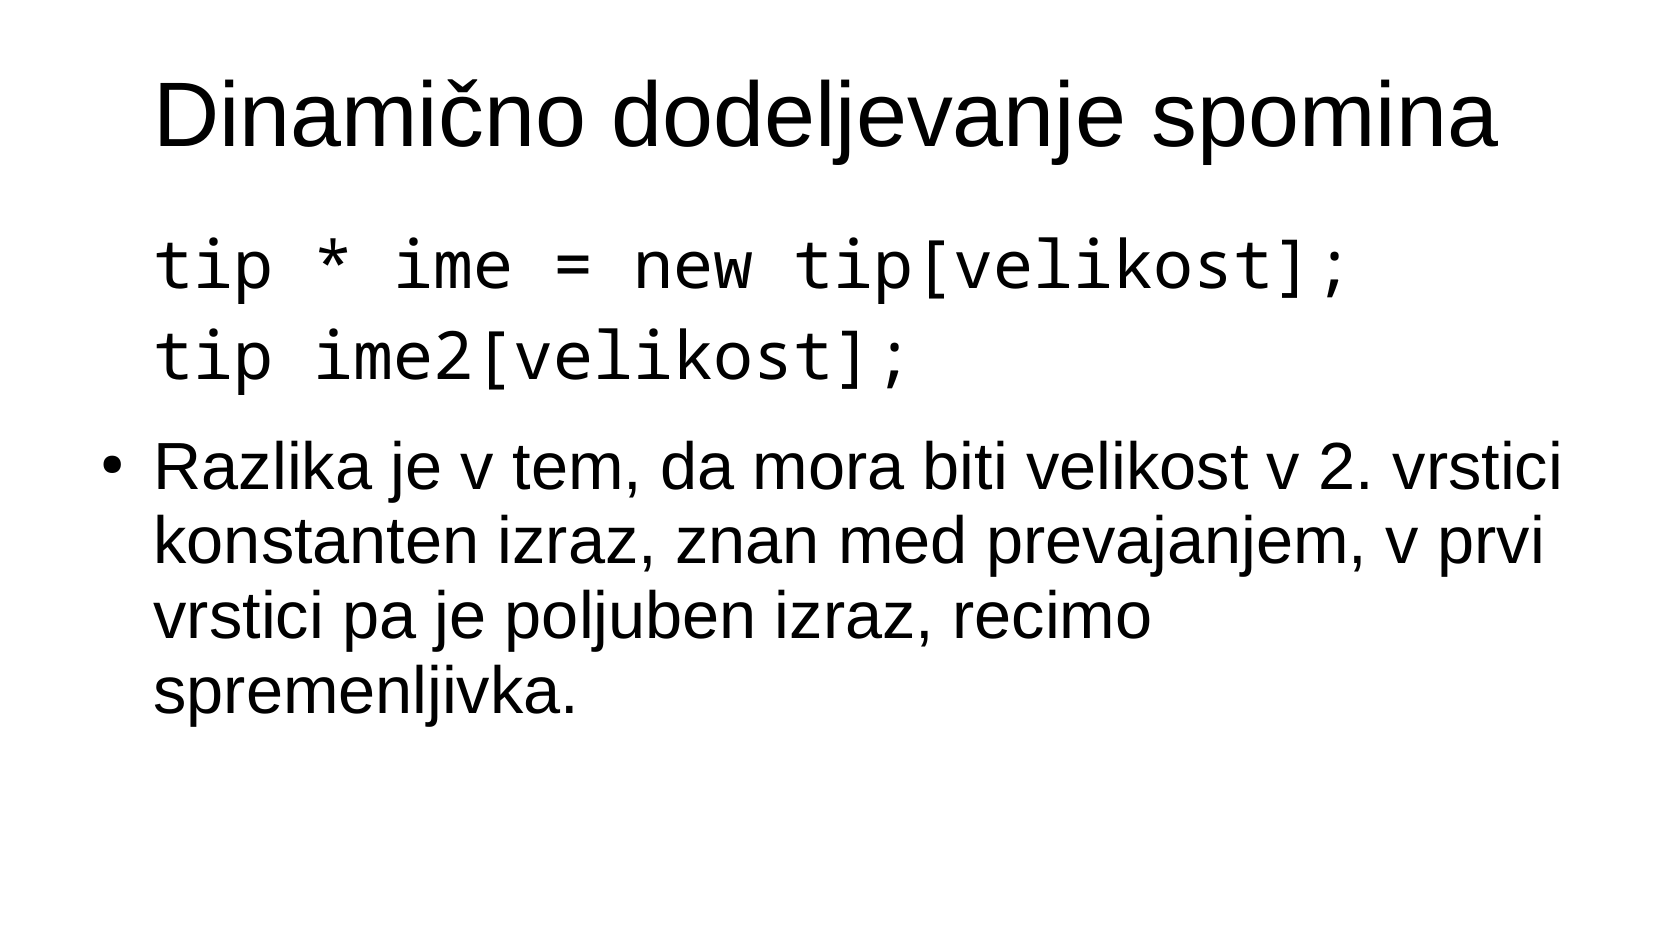

# Dinamično dodeljevanje spomina
tip * ime = new tip[velikost];
tip ime2[velikost];
Razlika je v tem, da mora biti velikost v 2. vrstici konstanten izraz, znan med prevajanjem, v prvi vrstici pa je poljuben izraz, recimo spremenljivka.